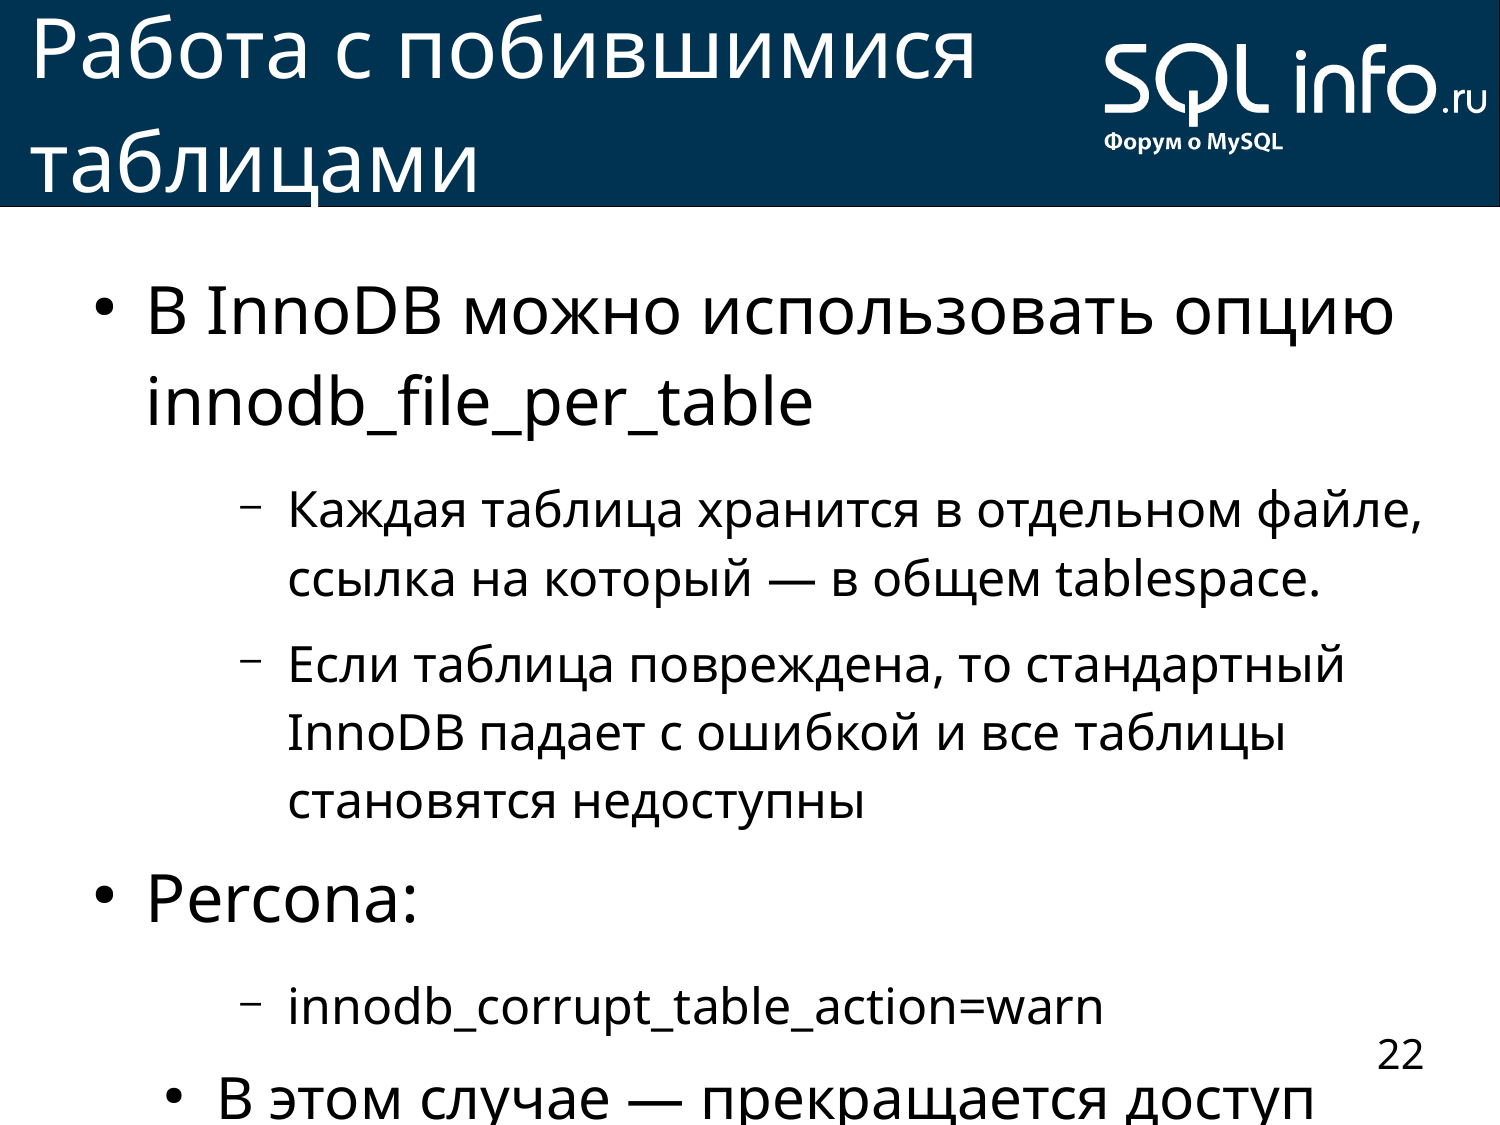

# Работа с побившимися таблицами
В InnoDB можно использовать опцию innodb_file_per_table
Каждая таблица хранится в отдельном файле, ссылка на который — в общем tablespace.
Если таблица повреждена, то стандартный InnoDB падает с ошибкой и все таблицы становятся недоступны
Percona:
innodb_corrupt_table_action=warn
В этом случае — прекращается доступ только к одной таблице.
22